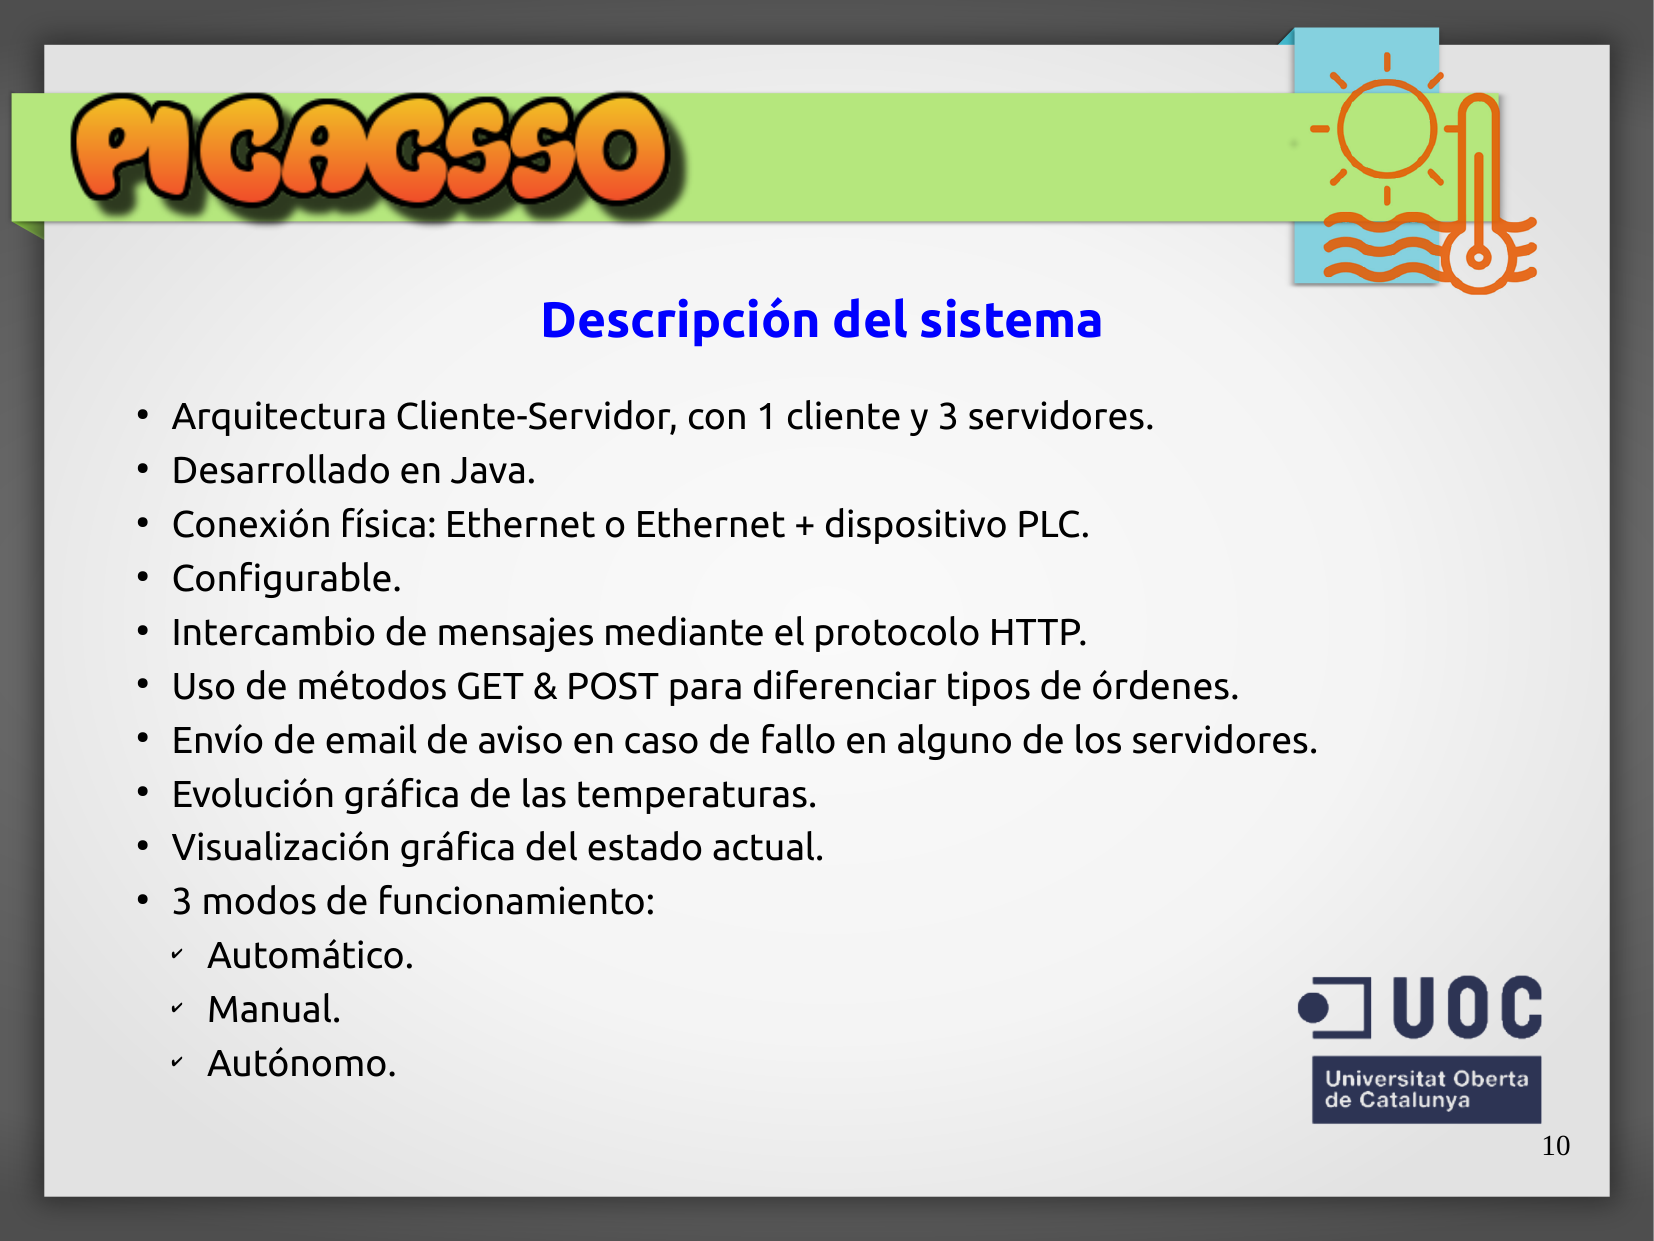

Descripción del sistema
Arquitectura Cliente-Servidor, con 1 cliente y 3 servidores.
Desarrollado en Java.
Conexión física: Ethernet o Ethernet + dispositivo PLC.
Configurable.
Intercambio de mensajes mediante el protocolo HTTP.
Uso de métodos GET & POST para diferenciar tipos de órdenes.
Envío de email de aviso en caso de fallo en alguno de los servidores.
Evolución gráfica de las temperaturas.
Visualización gráfica del estado actual.
3 modos de funcionamiento:
Automático.
Manual.
Autónomo.
10